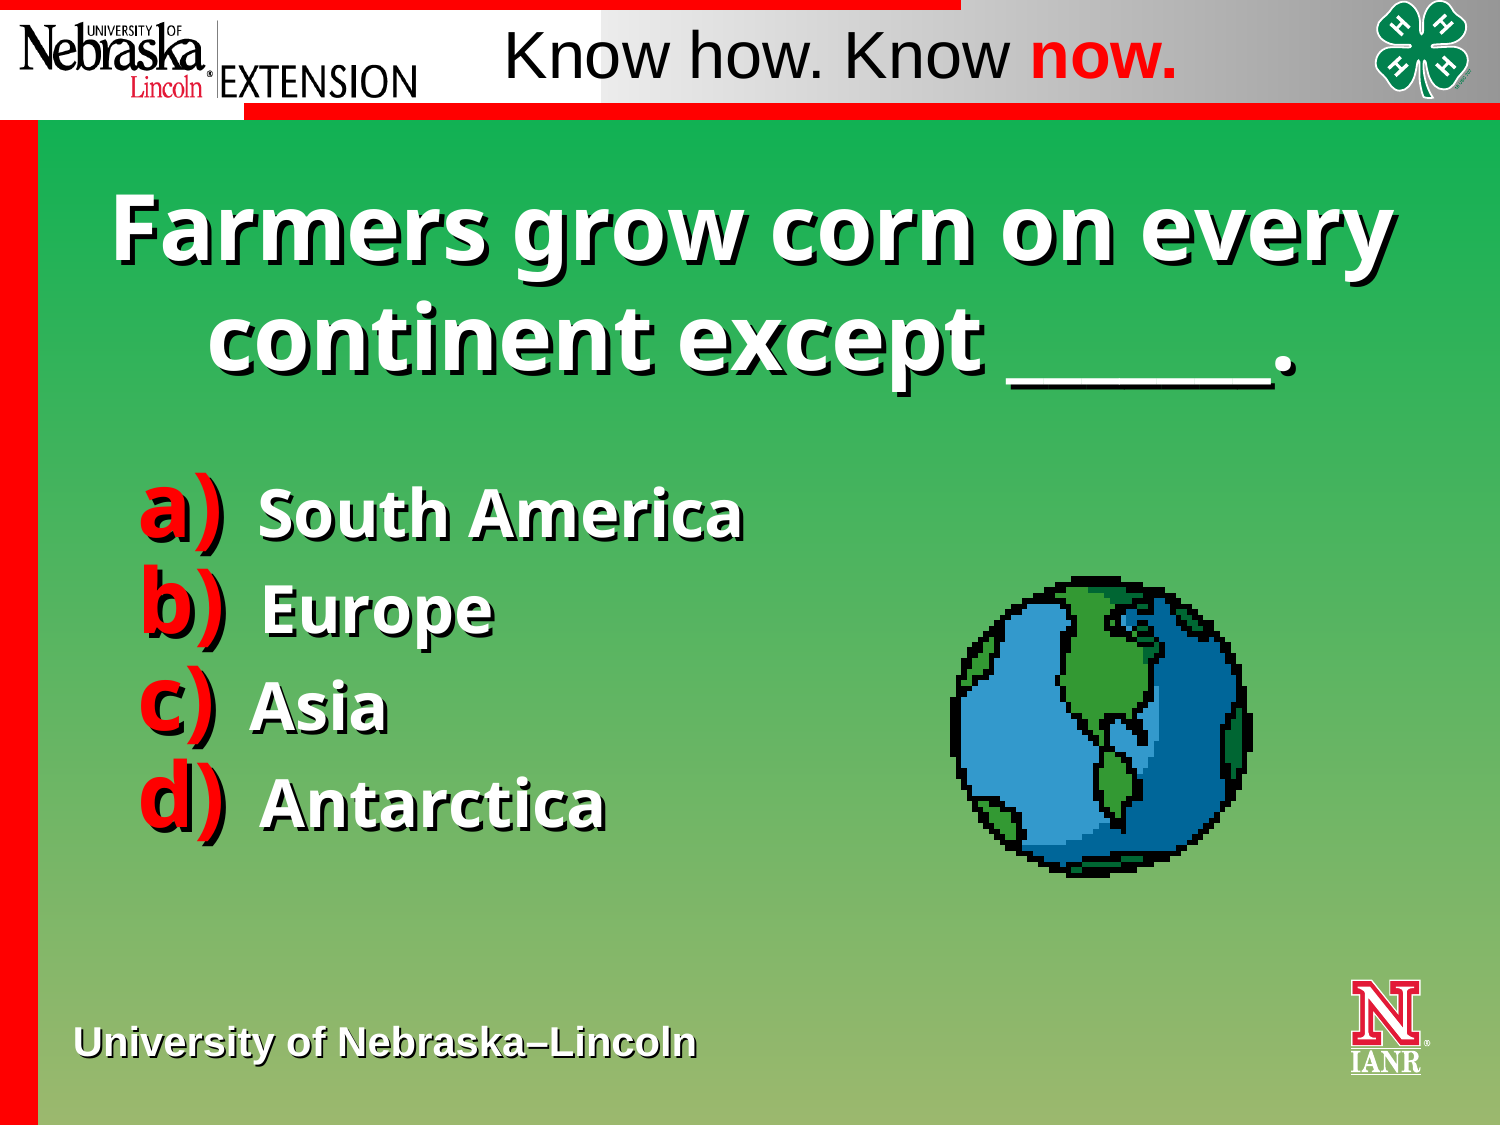

# Farmers grow corn on every continent except _______.
 South America
 Europe
 Asia
 Antarctica